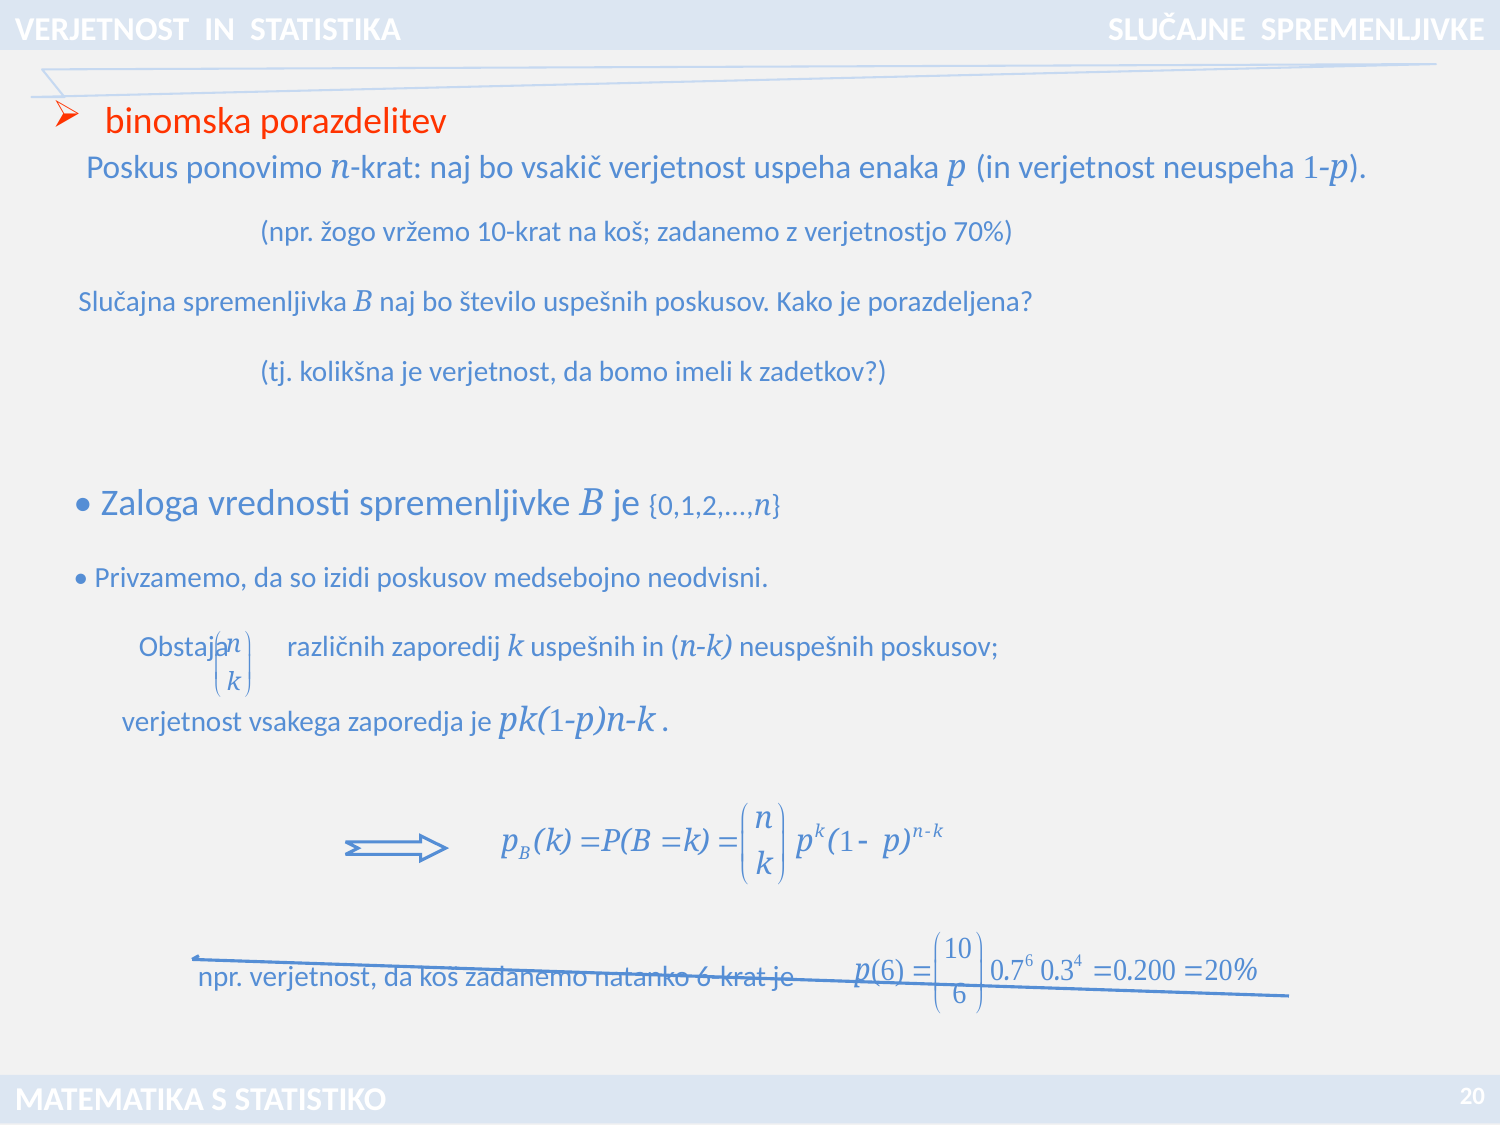

VERJETNOST IN STATISTIKA
SLUČAJNE SPREMENLJIVKE
 binomska porazdelitev
 Poskus ponovimo n-krat: naj bo vsakič verjetnost uspeha enaka p (in verjetnost neuspeha 1-p).
 (npr. žogo vržemo 10-krat na koš; zadanemo z verjetnostjo 70%)
 Slučajna spremenljivka B naj bo število uspešnih poskusov. Kako je porazdeljena?
 (tj. kolikšna je verjetnost, da bomo imeli k zadetkov?)
• Zaloga vrednosti spremenljivke B je {0,1,2,...,n}
• Privzamemo, da so izidi poskusov medsebojno neodvisni.
 Obstaja različnih zaporedij k uspešnih in (n-k) neuspešnih poskusov;
 verjetnost vsakega zaporedja je pk(1-p)n-k .
npr. verjetnost, da koš zadanemo natanko 6-krat je
MATEMATIKA S STATISTIKO